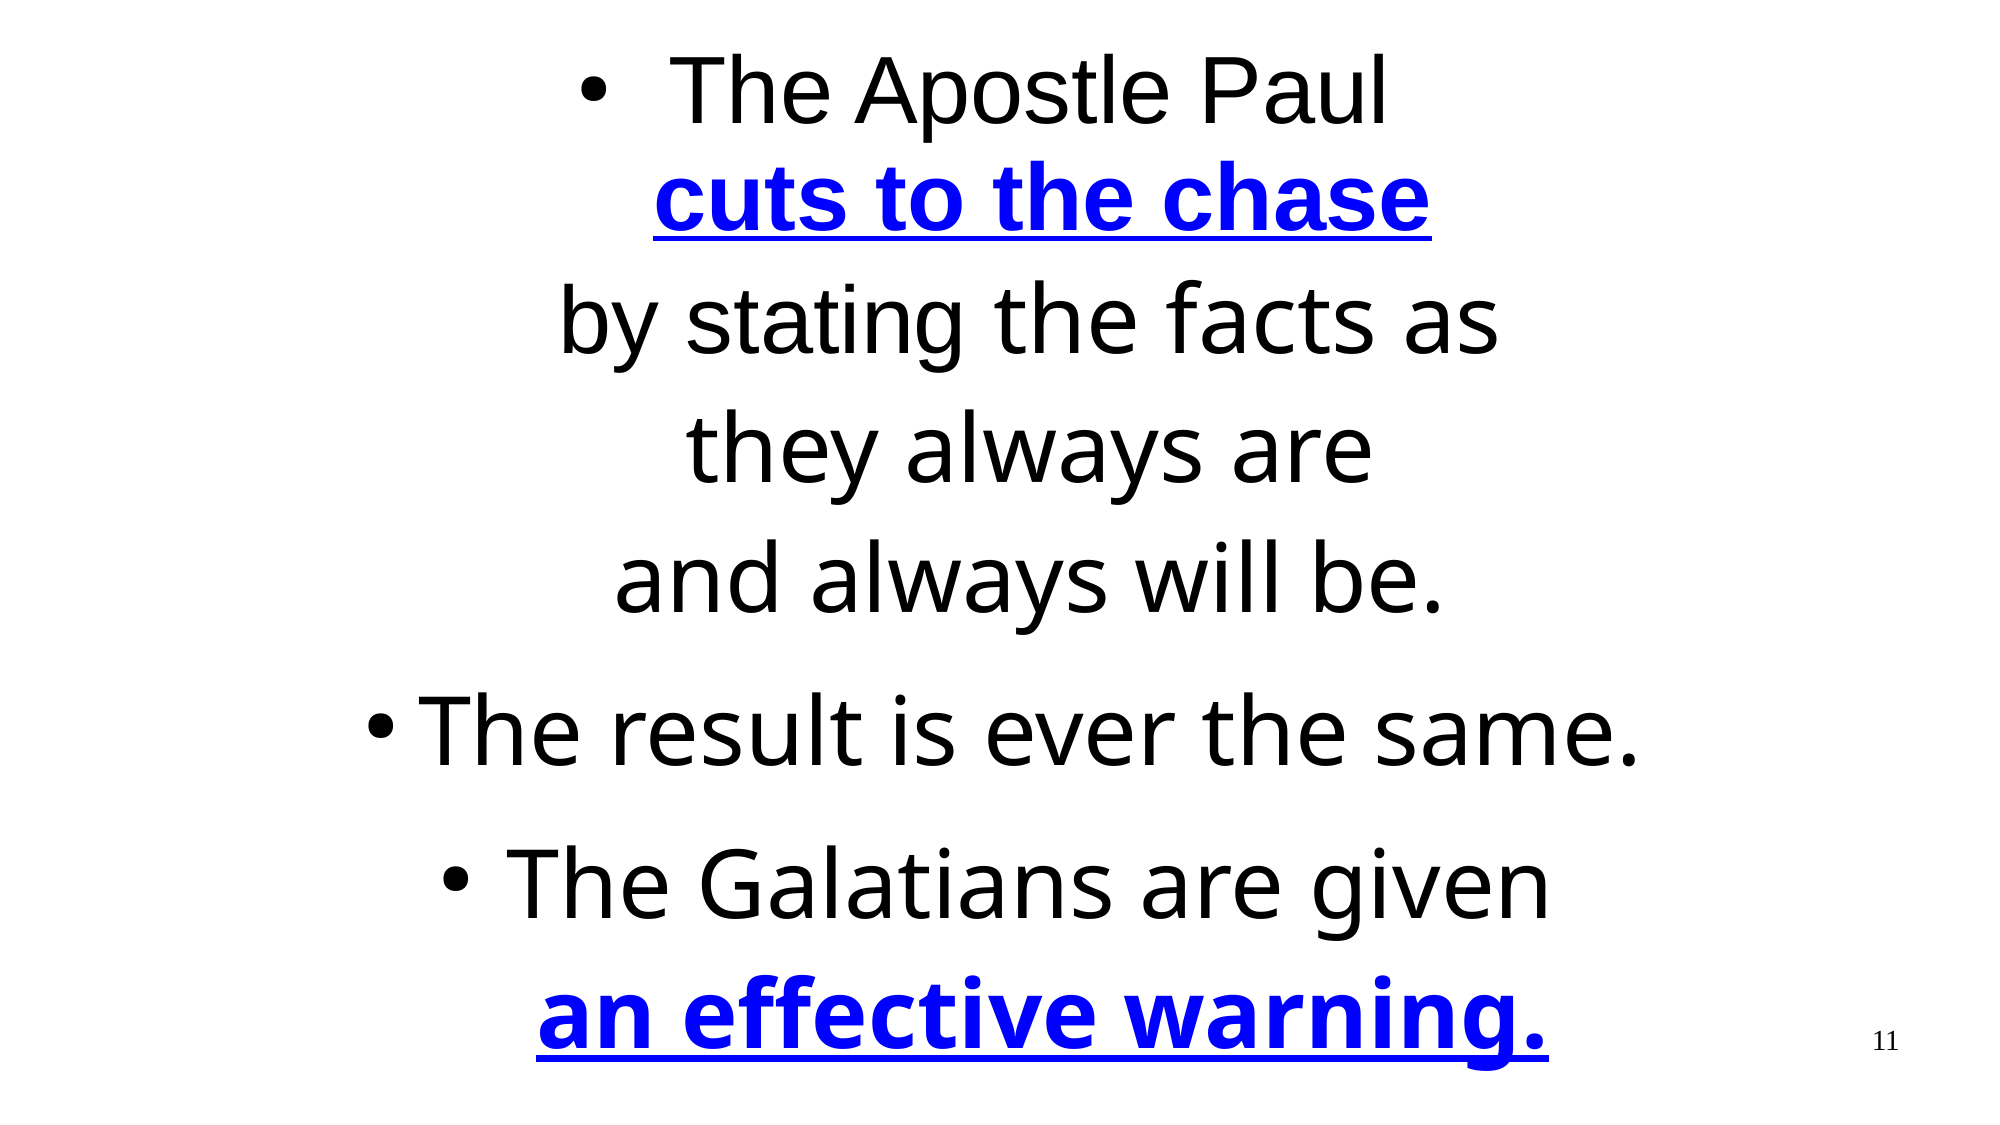

# The Apostle Paul cuts to the chase by stating the facts as they always are and always will be.
The result is ever the same.
The Galatians are given
an effective warning.
11